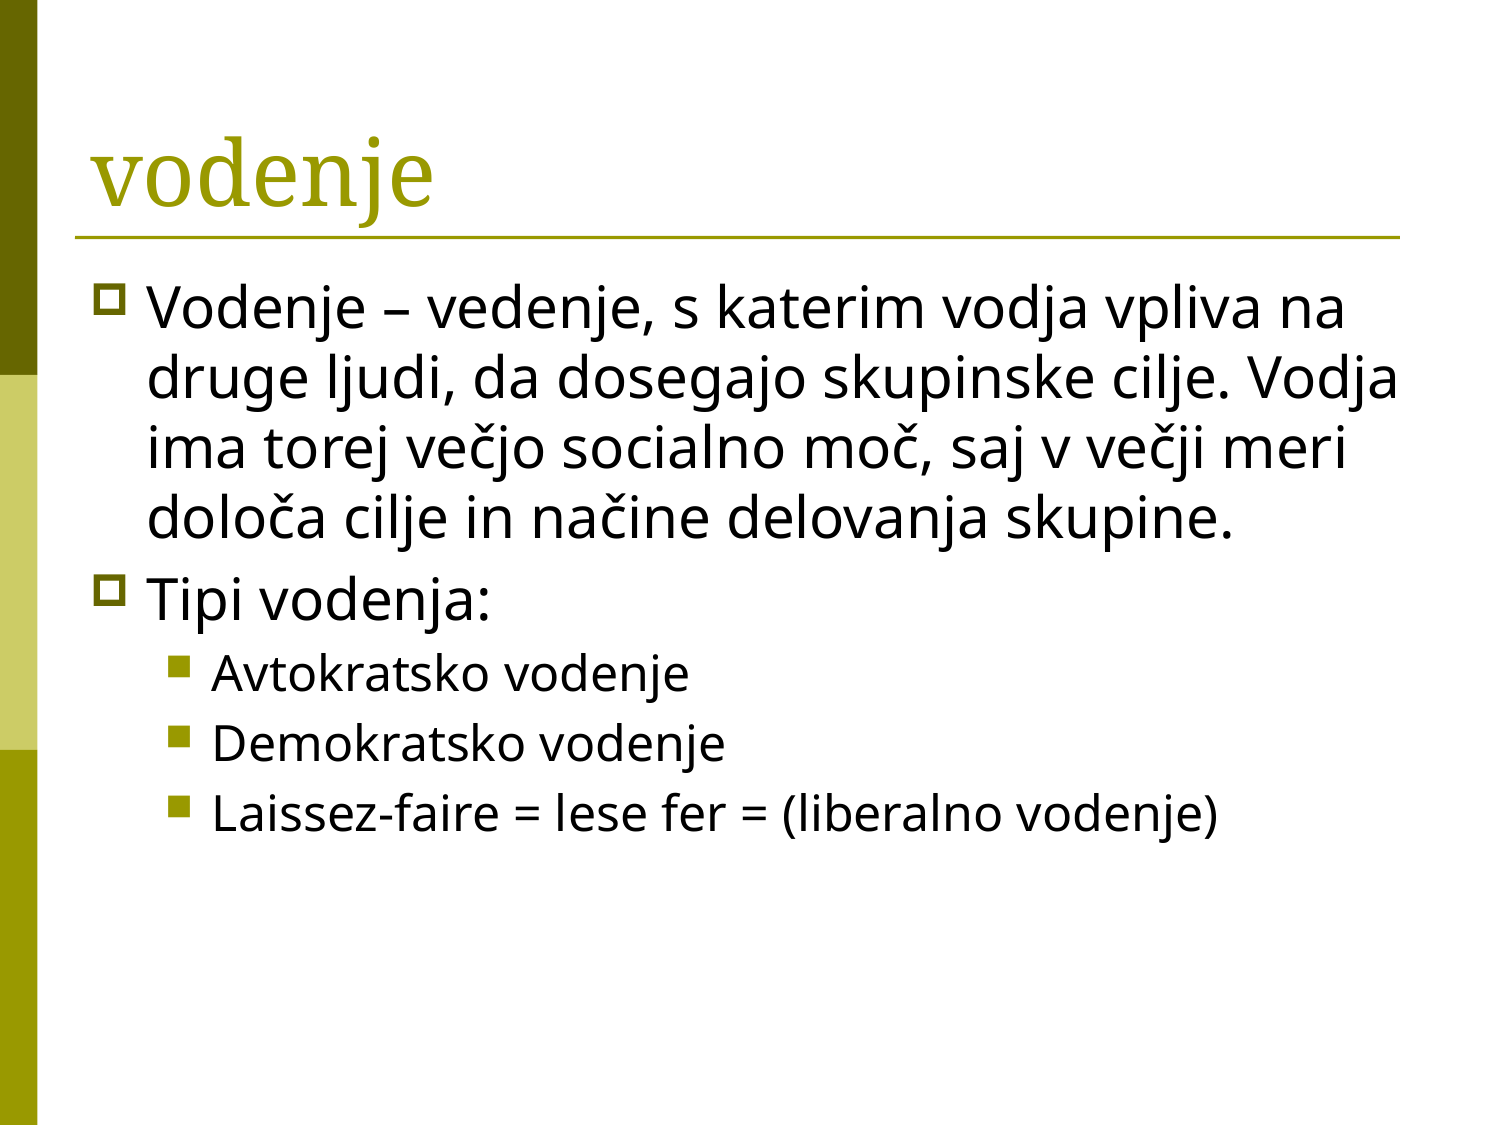

# vodenje
Vodenje – vedenje, s katerim vodja vpliva na druge ljudi, da dosegajo skupinske cilje. Vodja ima torej večjo socialno moč, saj v večji meri določa cilje in načine delovanja skupine.
Tipi vodenja:
Avtokratsko vodenje
Demokratsko vodenje
Laissez-faire = lese fer = (liberalno vodenje)